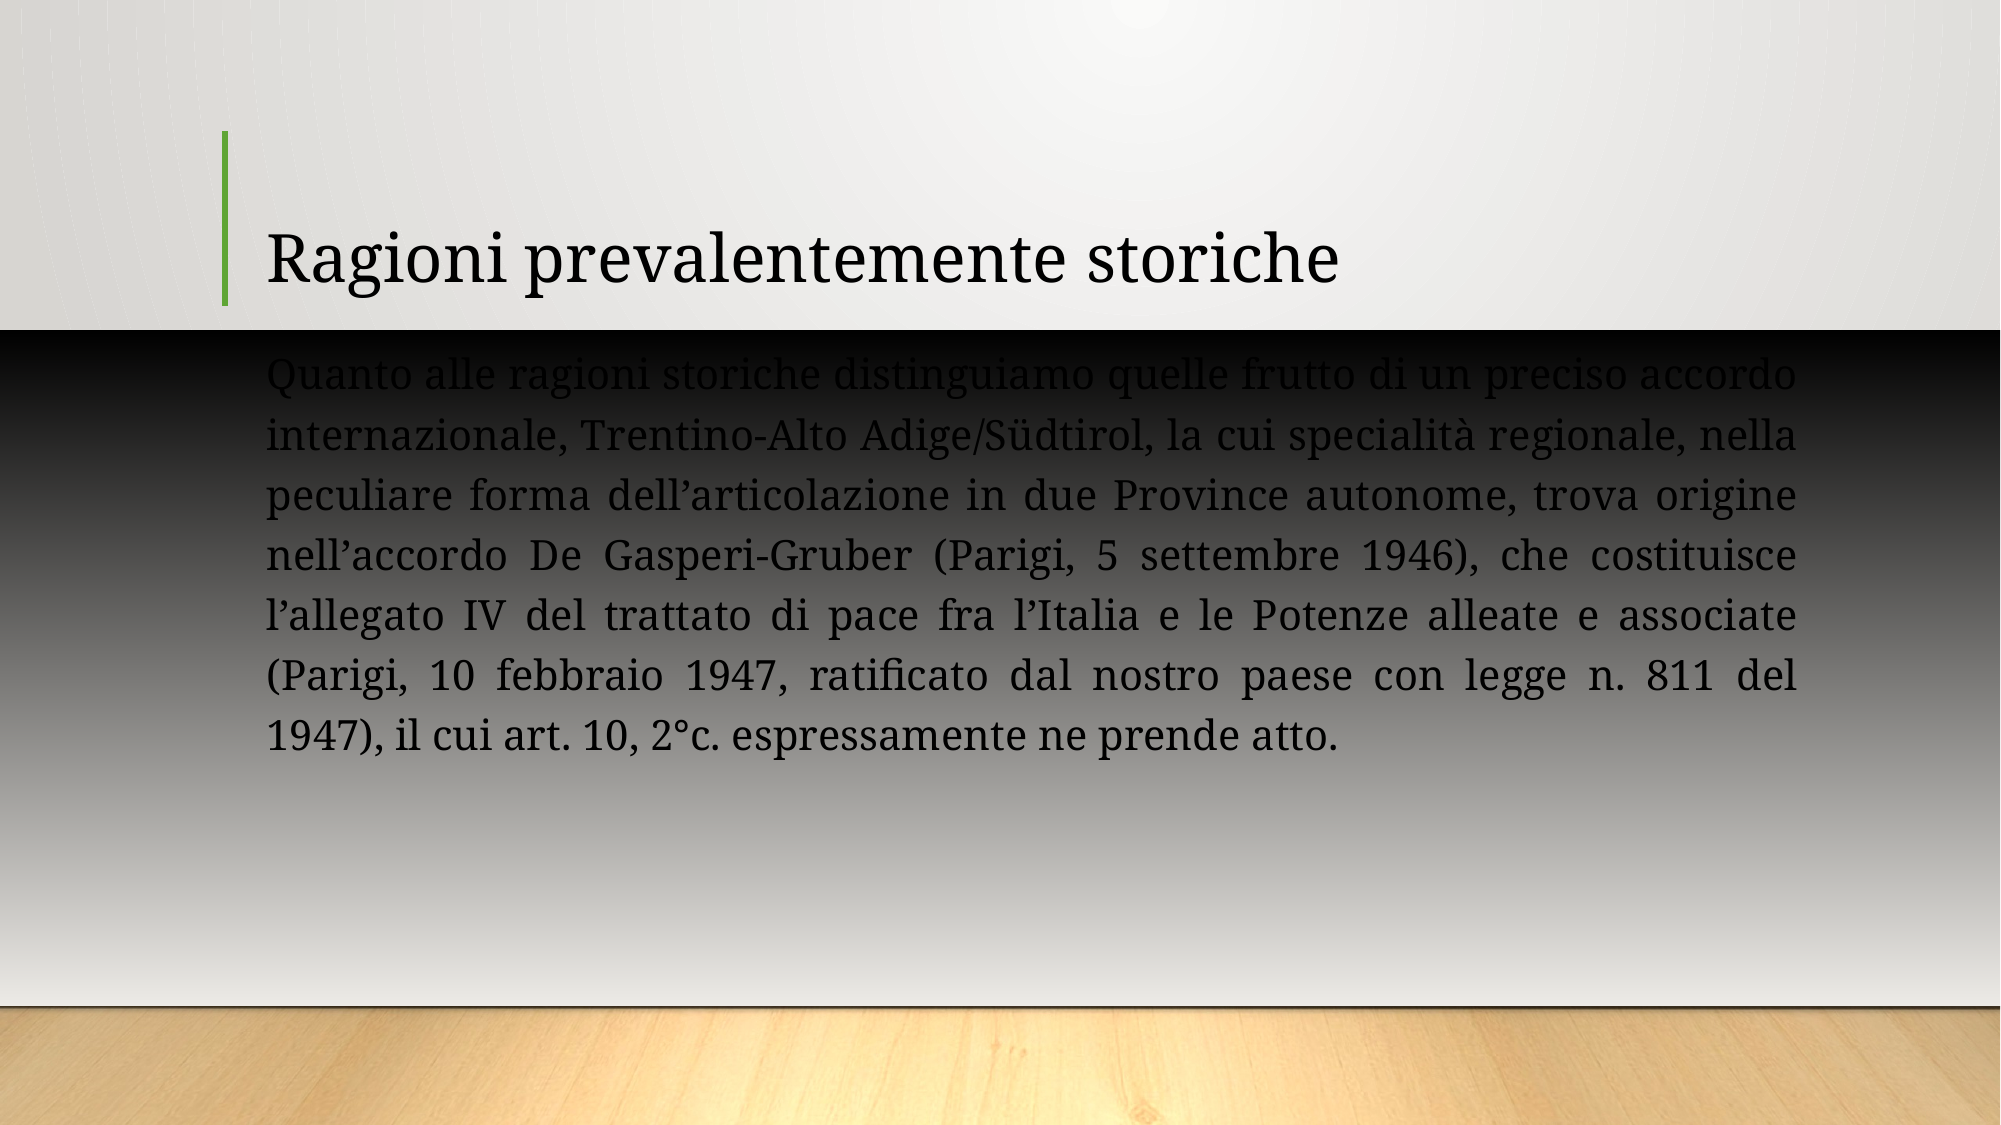

# Ragioni prevalentemente storiche
Quanto alle ragioni storiche distinguiamo quelle frutto di un preciso accordo internazionale, Trentino-Alto Adige/Südtirol, la cui specialità regionale, nella peculiare forma dell’articolazione in due Province autonome, trova origine nell’accordo De Gasperi-Gruber (Parigi, 5 settembre 1946), che costituisce l’allegato IV del trattato di pace fra l’Italia e le Potenze alleate e associate (Parigi, 10 febbraio 1947, ratificato dal nostro paese con legge n. 811 del 1947), il cui art. 10, 2°c. espressamente ne prende atto.